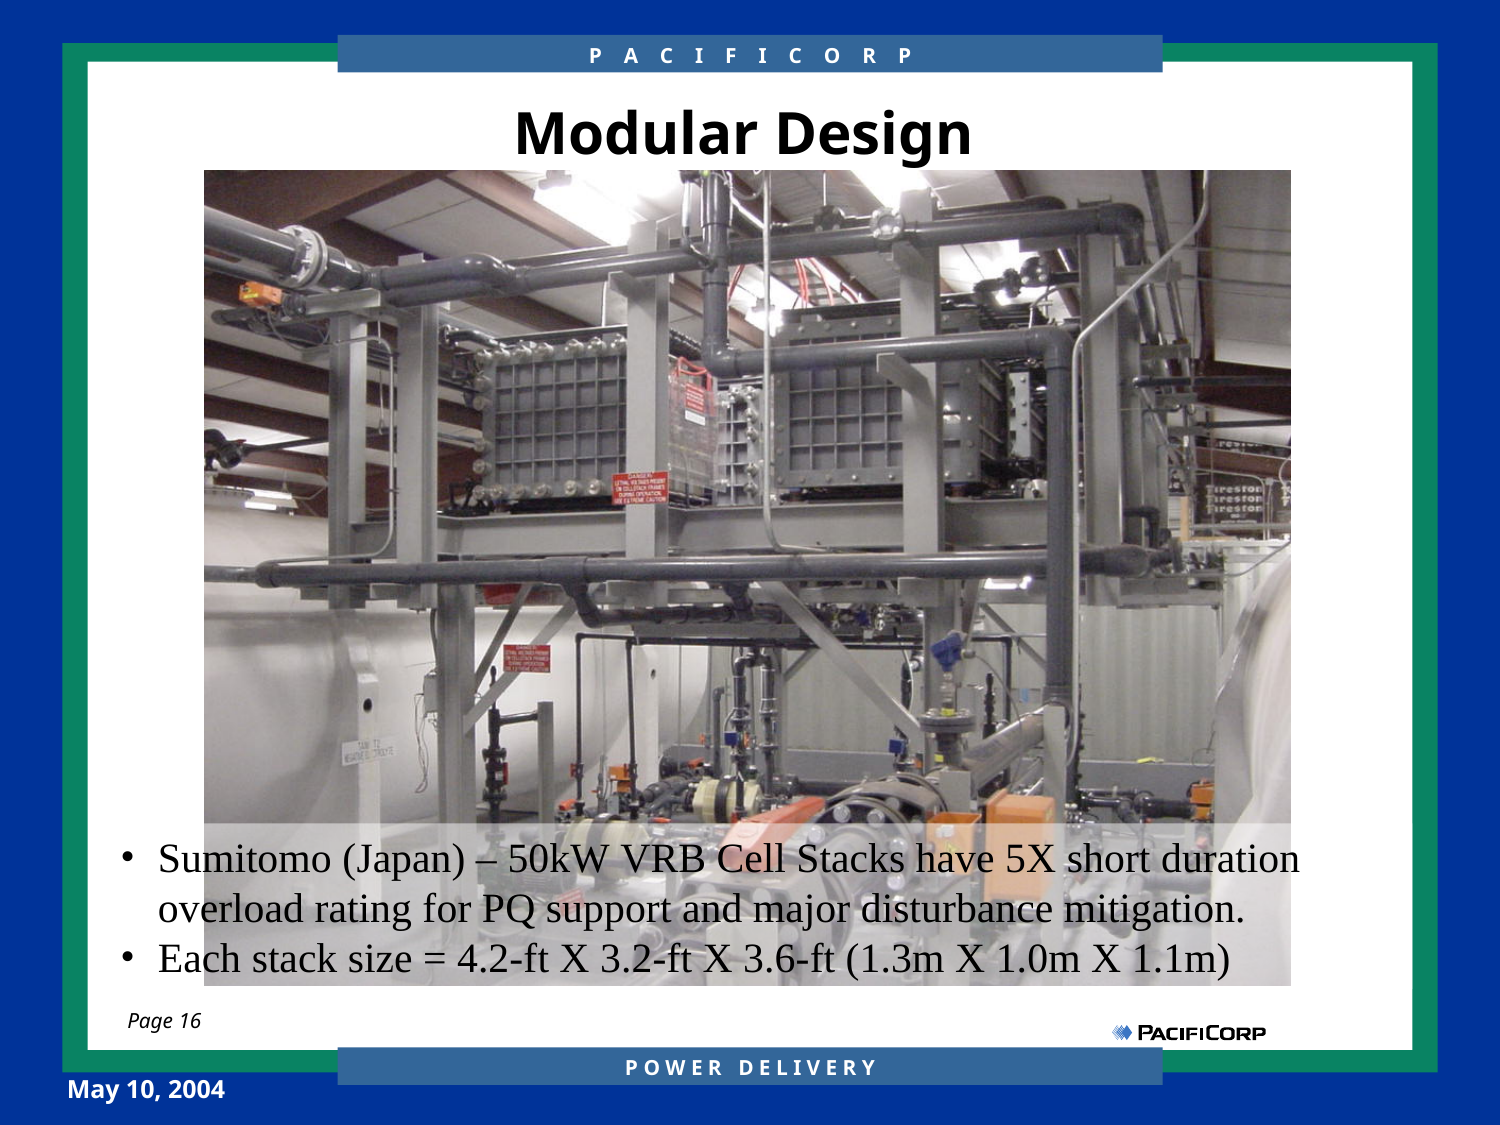

# Modular Design
Sumitomo (Japan) – 50kW VRB Cell Stacks have 5X short duration overload rating for PQ support and major disturbance mitigation.
Each stack size = 4.2-ft X 3.2-ft X 3.6-ft (1.3m X 1.0m X 1.1m)
16